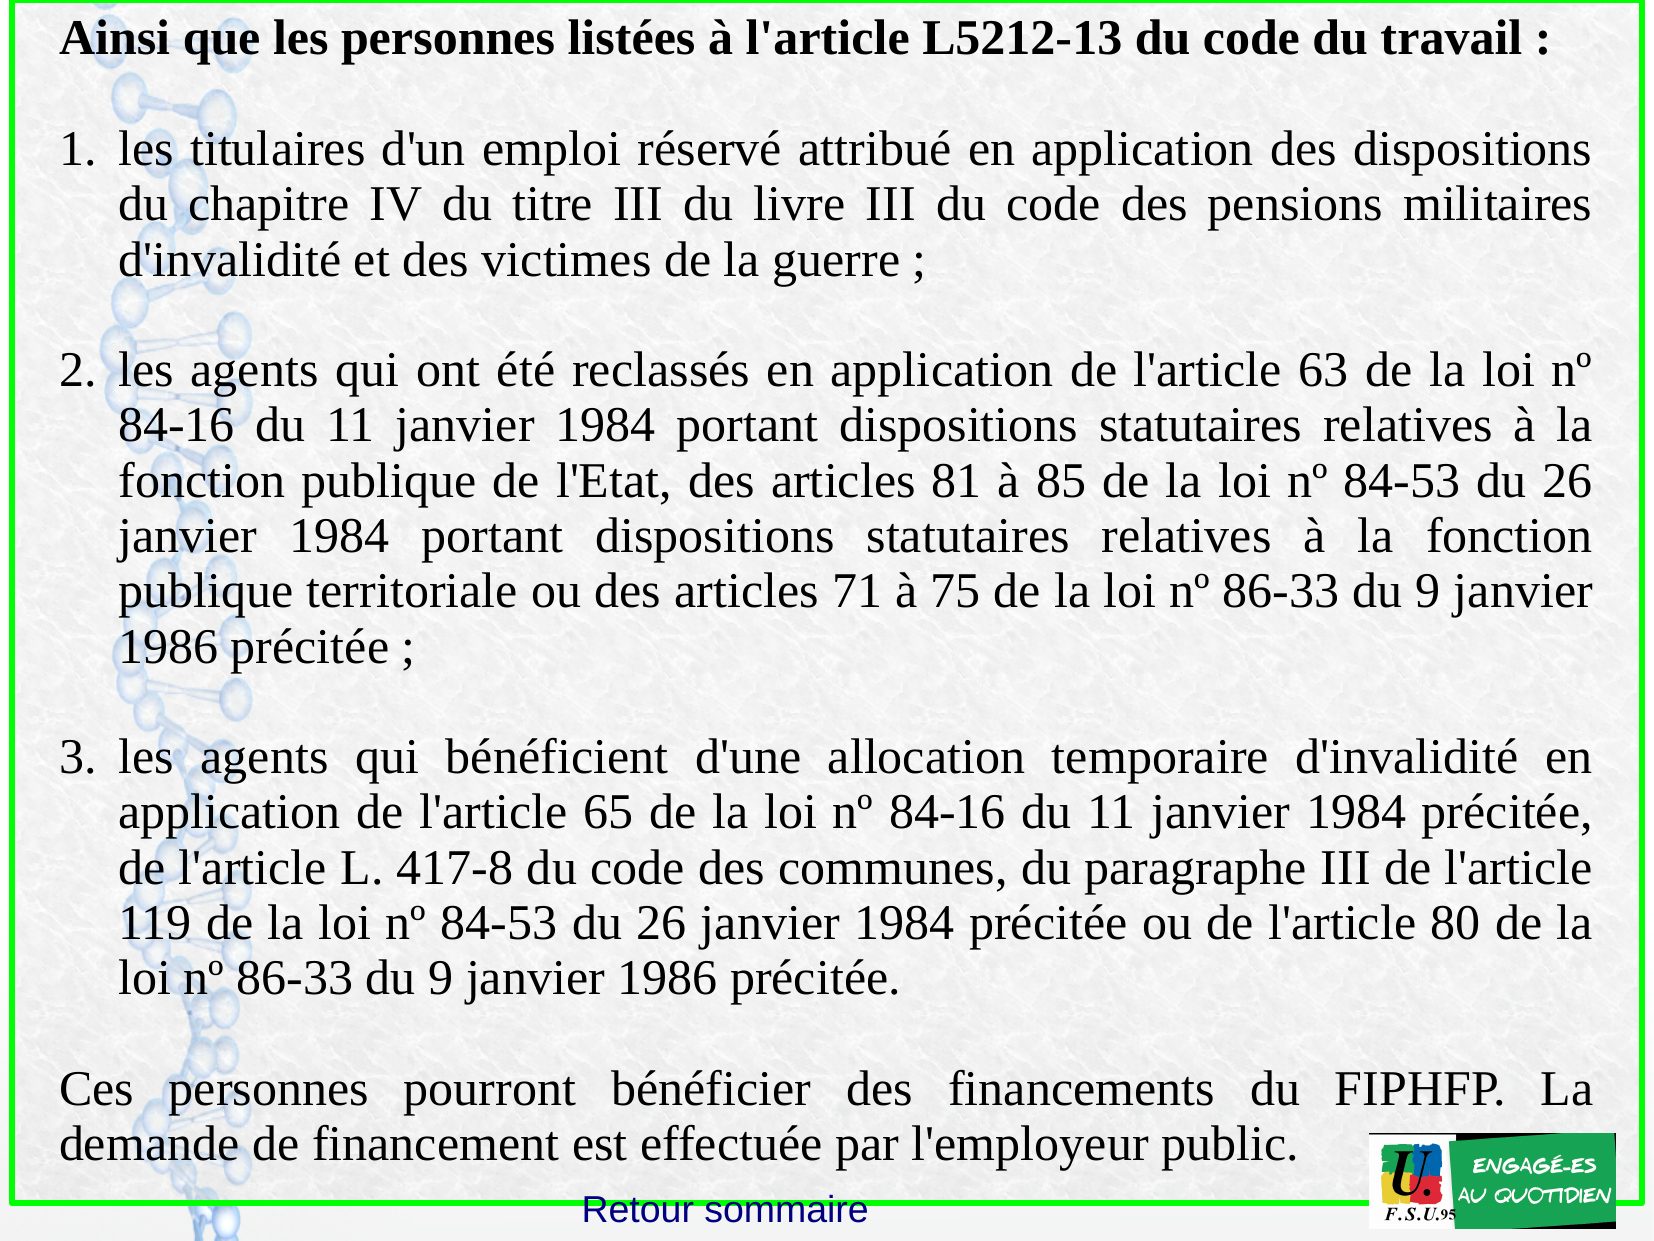

Ainsi que les personnes listées à l'article L5212-13 du code du travail :
les titulaires d'un emploi réservé attribué en application des dispositions du chapitre IV du titre III du livre III du code des pensions militaires d'invalidité et des victimes de la guerre ;
les agents qui ont été reclassés en application de l'article 63 de la loi nº 84-16 du 11 janvier 1984 portant dispositions statutaires relatives à la fonction publique de l'Etat, des articles 81 à 85 de la loi nº 84-53 du 26 janvier 1984 portant dispositions statutaires relatives à la fonction publique territoriale ou des articles 71 à 75 de la loi nº 86-33 du 9 janvier 1986 précitée ;
les agents qui bénéficient d'une allocation temporaire d'invalidité en application de l'article 65 de la loi nº 84-16 du 11 janvier 1984 précitée, de l'article L. 417-8 du code des communes, du paragraphe III de l'article 119 de la loi nº 84-53 du 26 janvier 1984 précitée ou de l'article 80 de la loi nº 86-33 du 9 janvier 1986 précitée.
Ces personnes pourront bénéficier des financements du FIPHFP. La demande de financement est effectuée par l'employeur public.
Retour sommaire